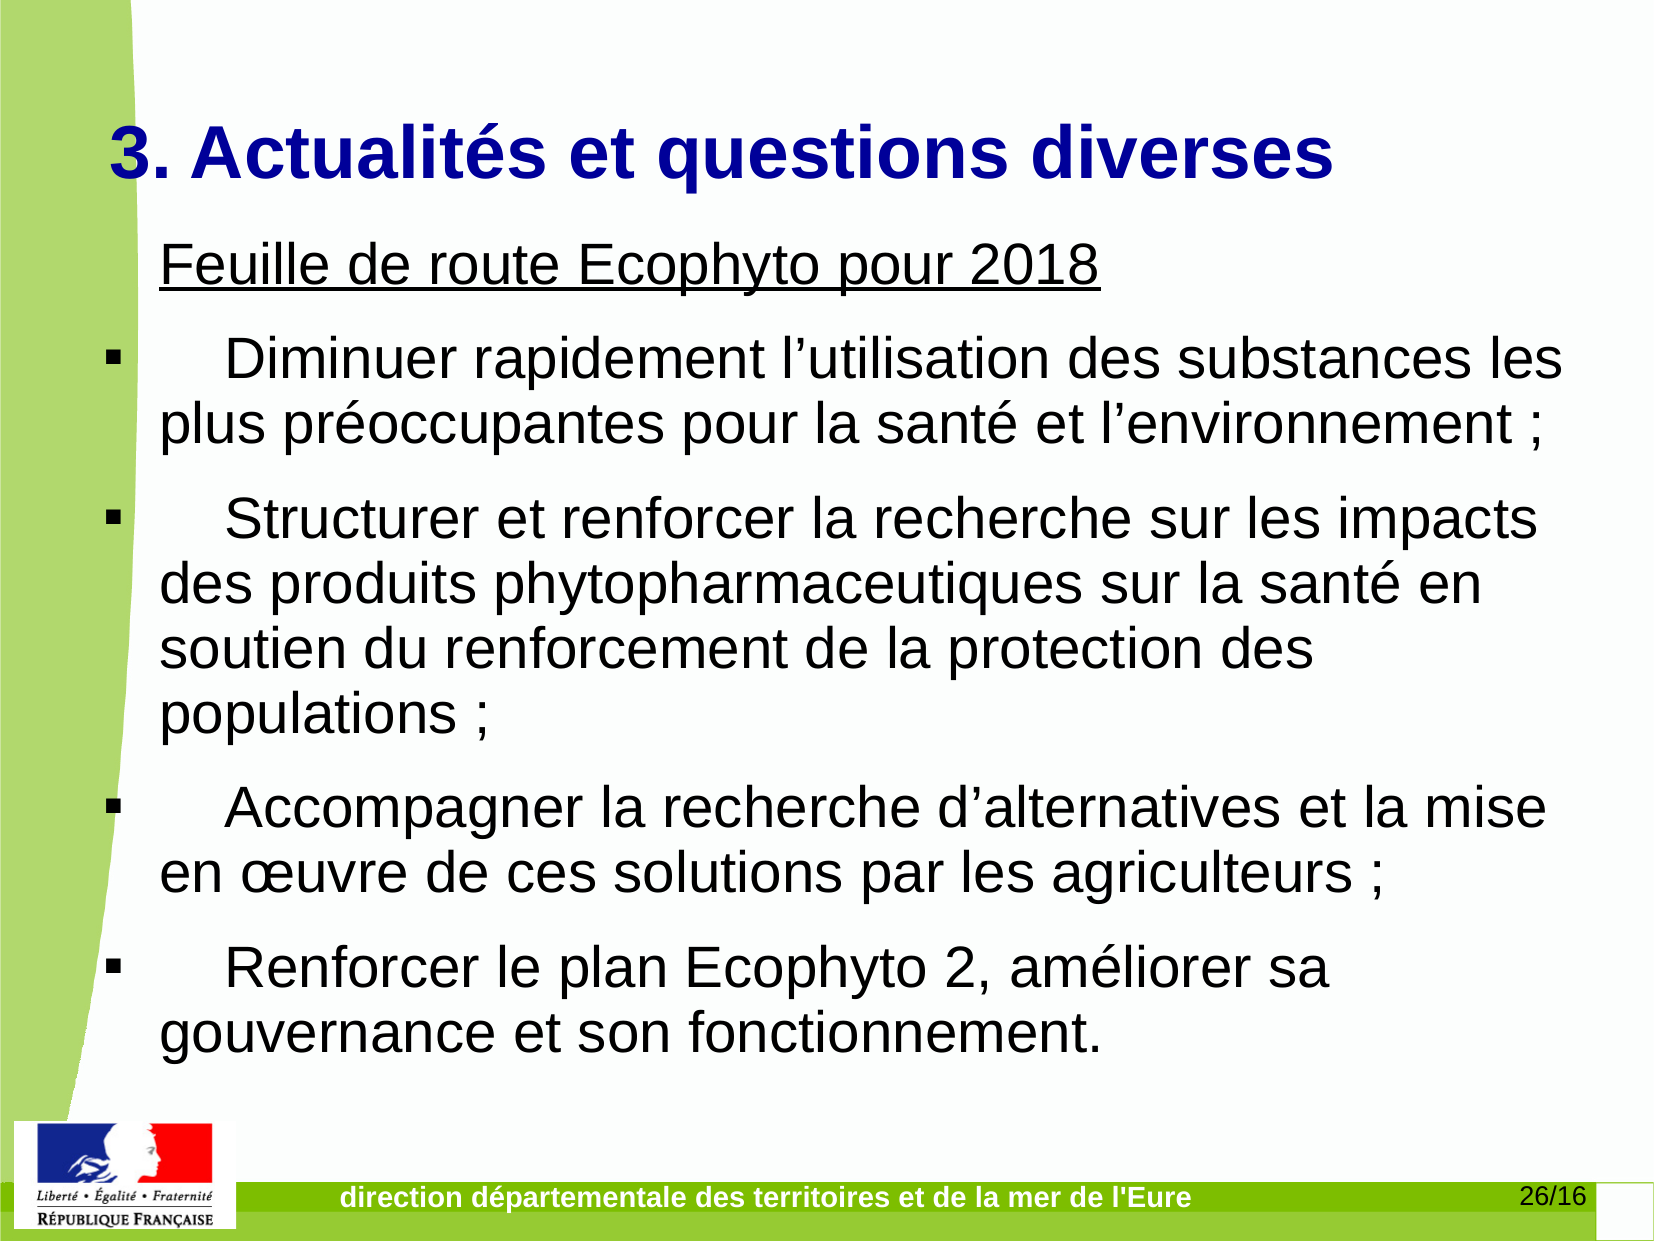

# 3. Actualités et questions diverses
Feuille de route Ecophyto pour 2018
 Diminuer rapidement l’utilisation des substances les plus préoccupantes pour la santé et l’environnement ;
 Structurer et renforcer la recherche sur les impacts des produits phytopharmaceutiques sur la santé en soutien du renforcement de la protection des populations ;
 Accompagner la recherche d’alternatives et la mise en œuvre de ces solutions par les agriculteurs ;
 Renforcer le plan Ecophyto 2, améliorer sa gouvernance et son fonctionnement.
26